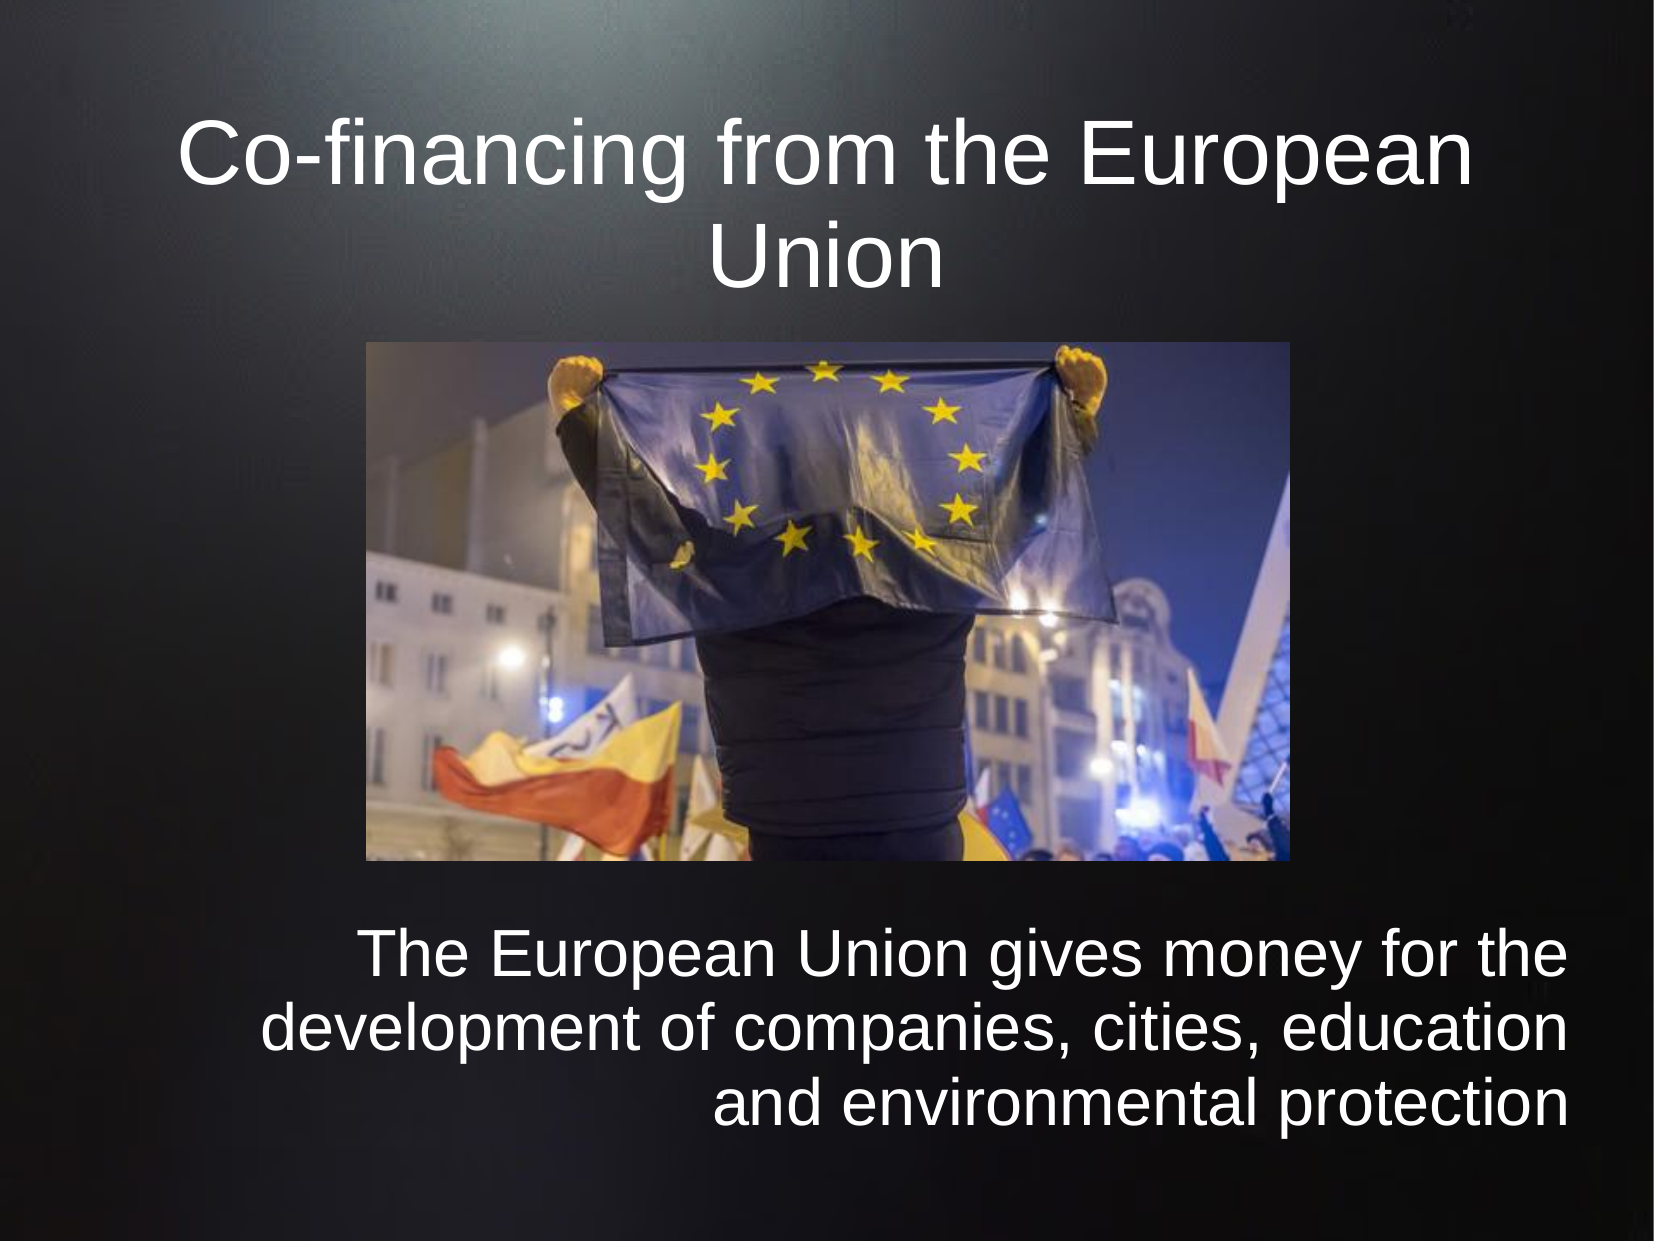

# Co-financing from the European Union
The European Union gives money for the development of companies, cities, education and environmental protection